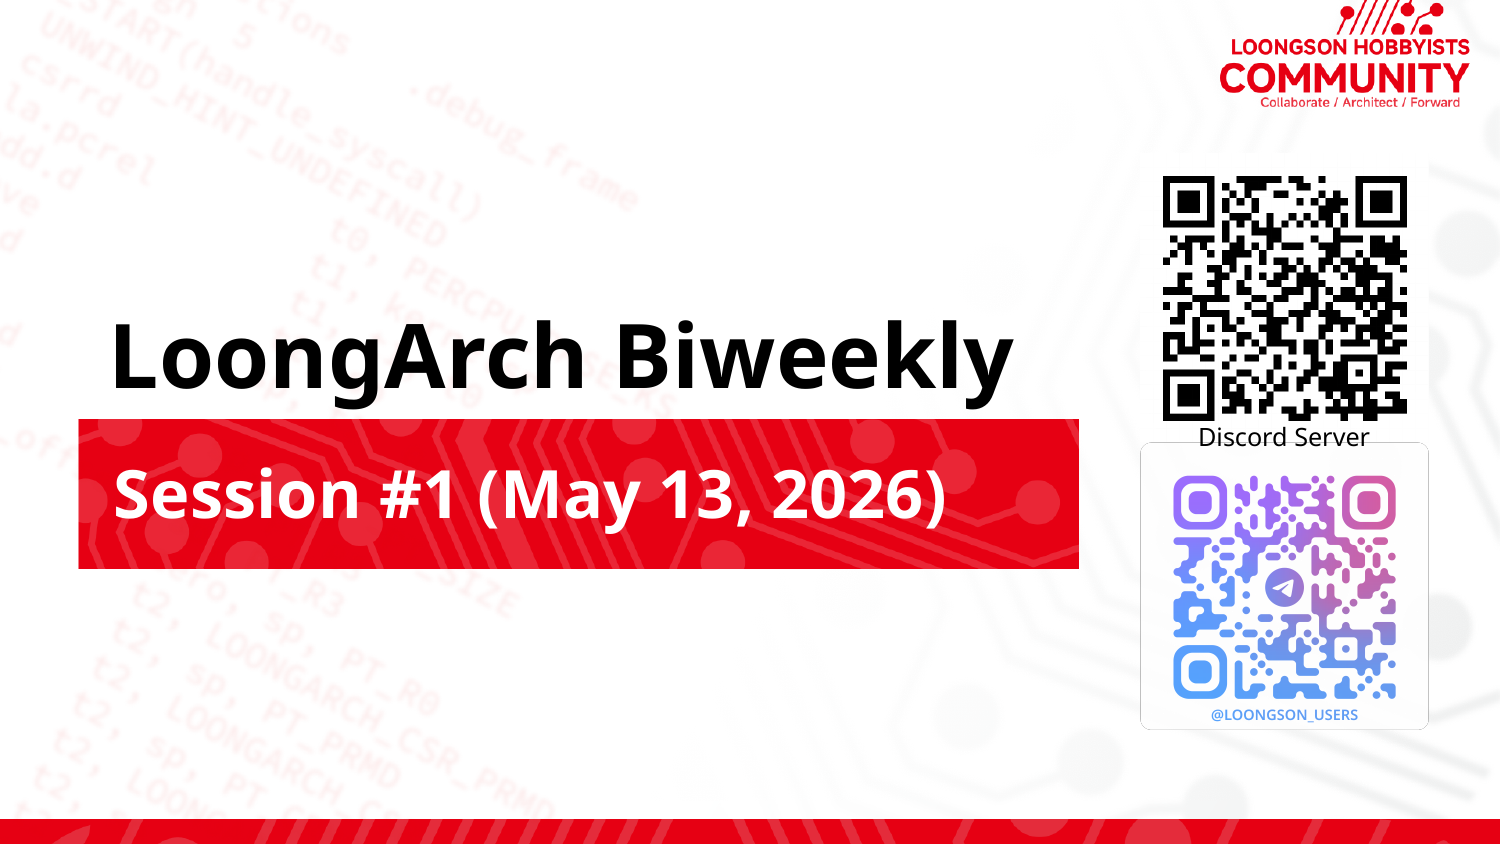

Discord Server
# LoongArch Biweekly
Session #1 (May 13, 2026)